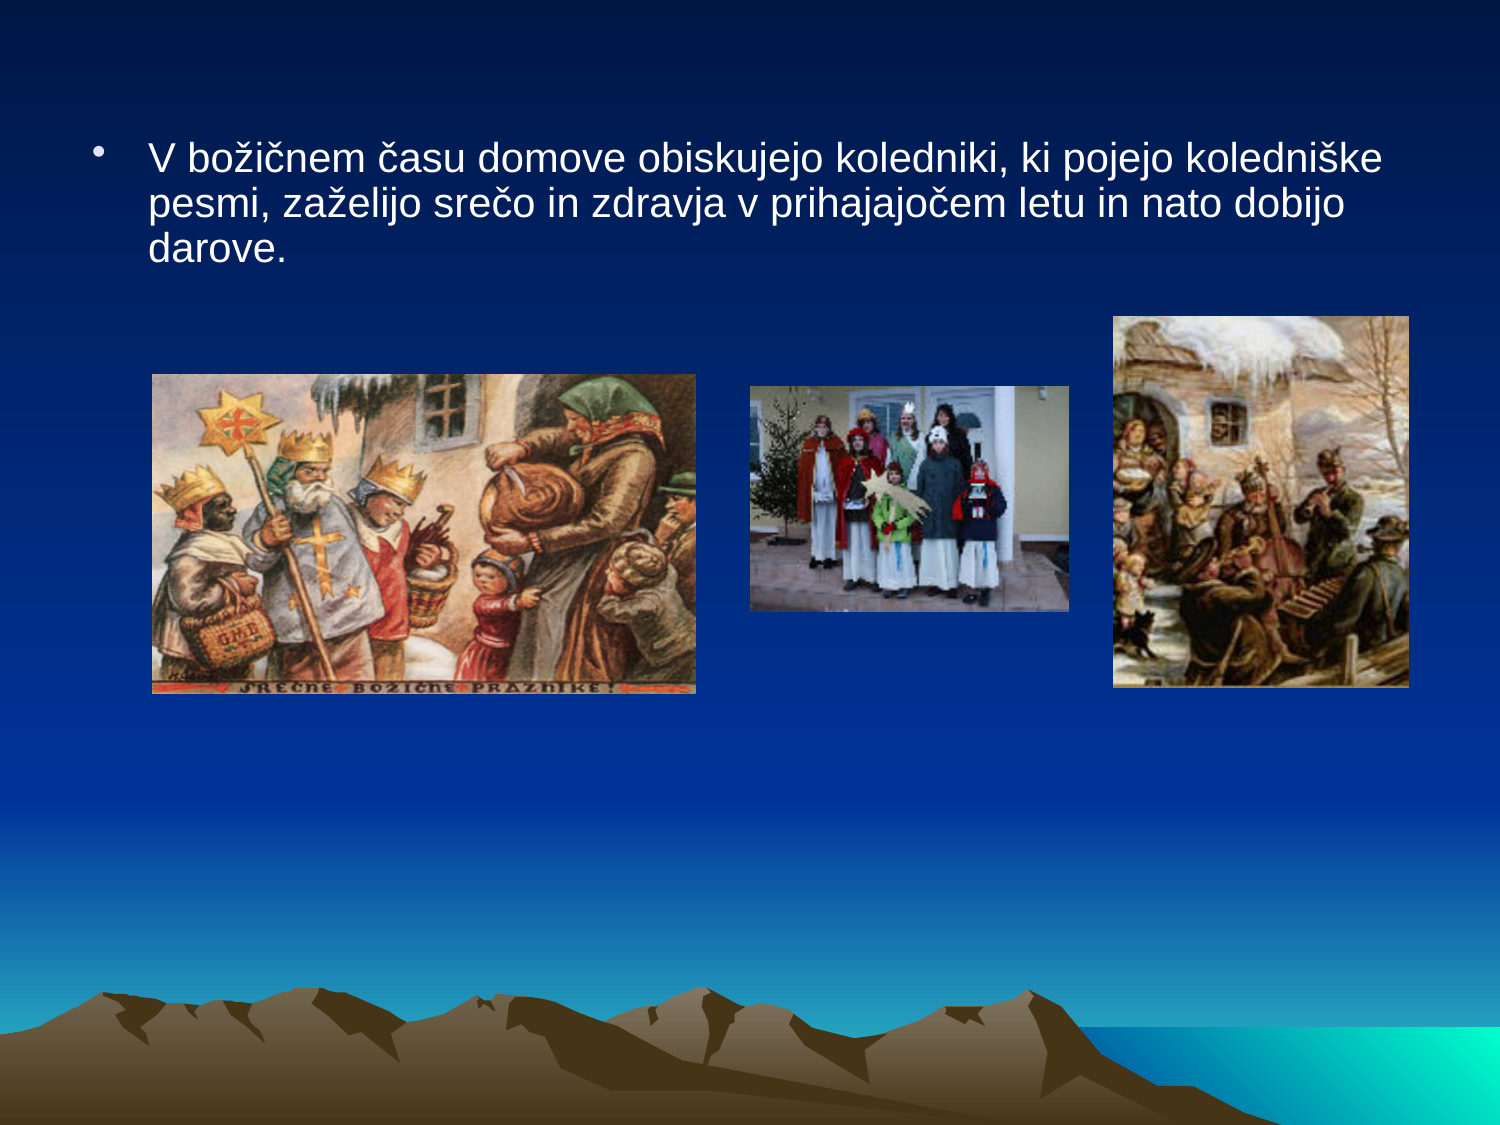

# V božičnem času domove obiskujejo koledniki, ki pojejo koledniške pesmi, zaželijo srečo in zdravja v prihajajočem letu in nato dobijo darove.